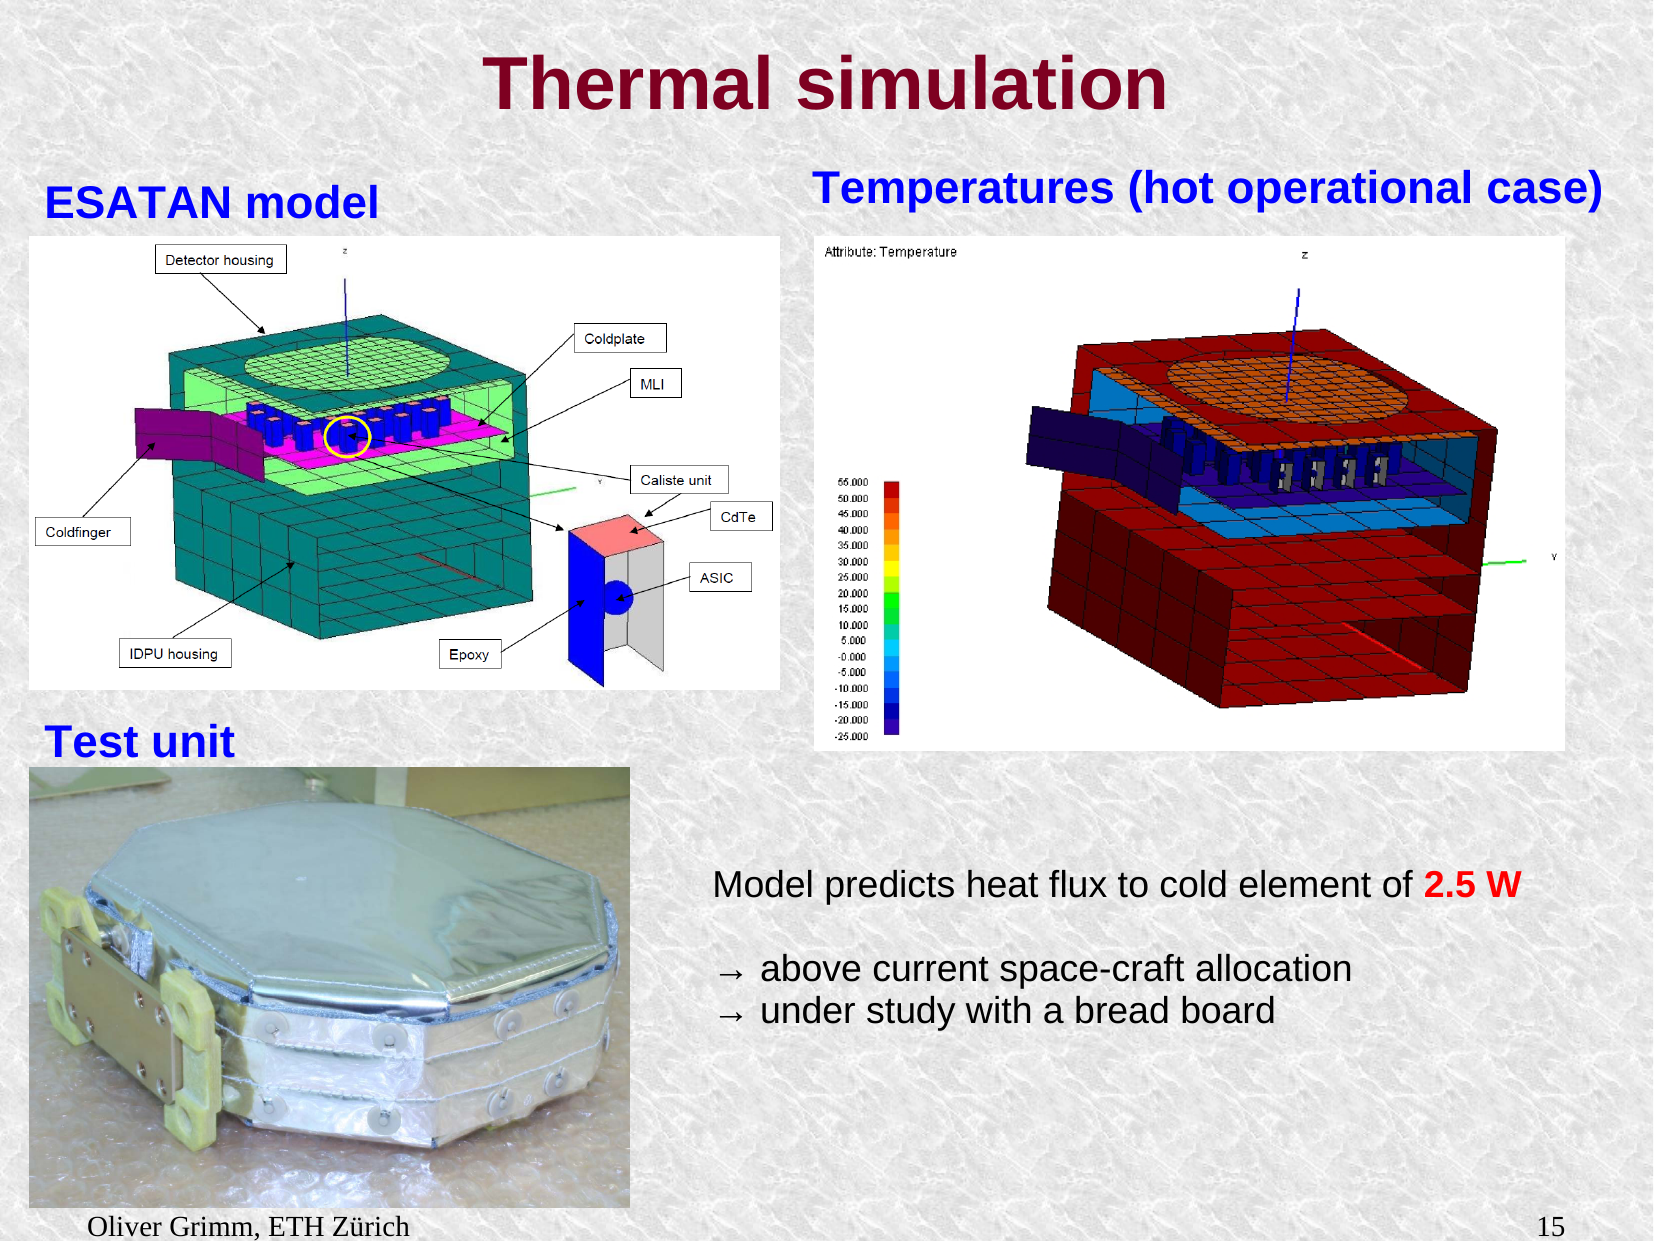

# Thermal simulation
Temperatures (hot operational case)
ESATAN model
Test unit
Model predicts heat flux to cold element of 2.5 W
→ above current space-craft allocation
→ under study with a bread board
Oliver Grimm, ETH Zürich
15